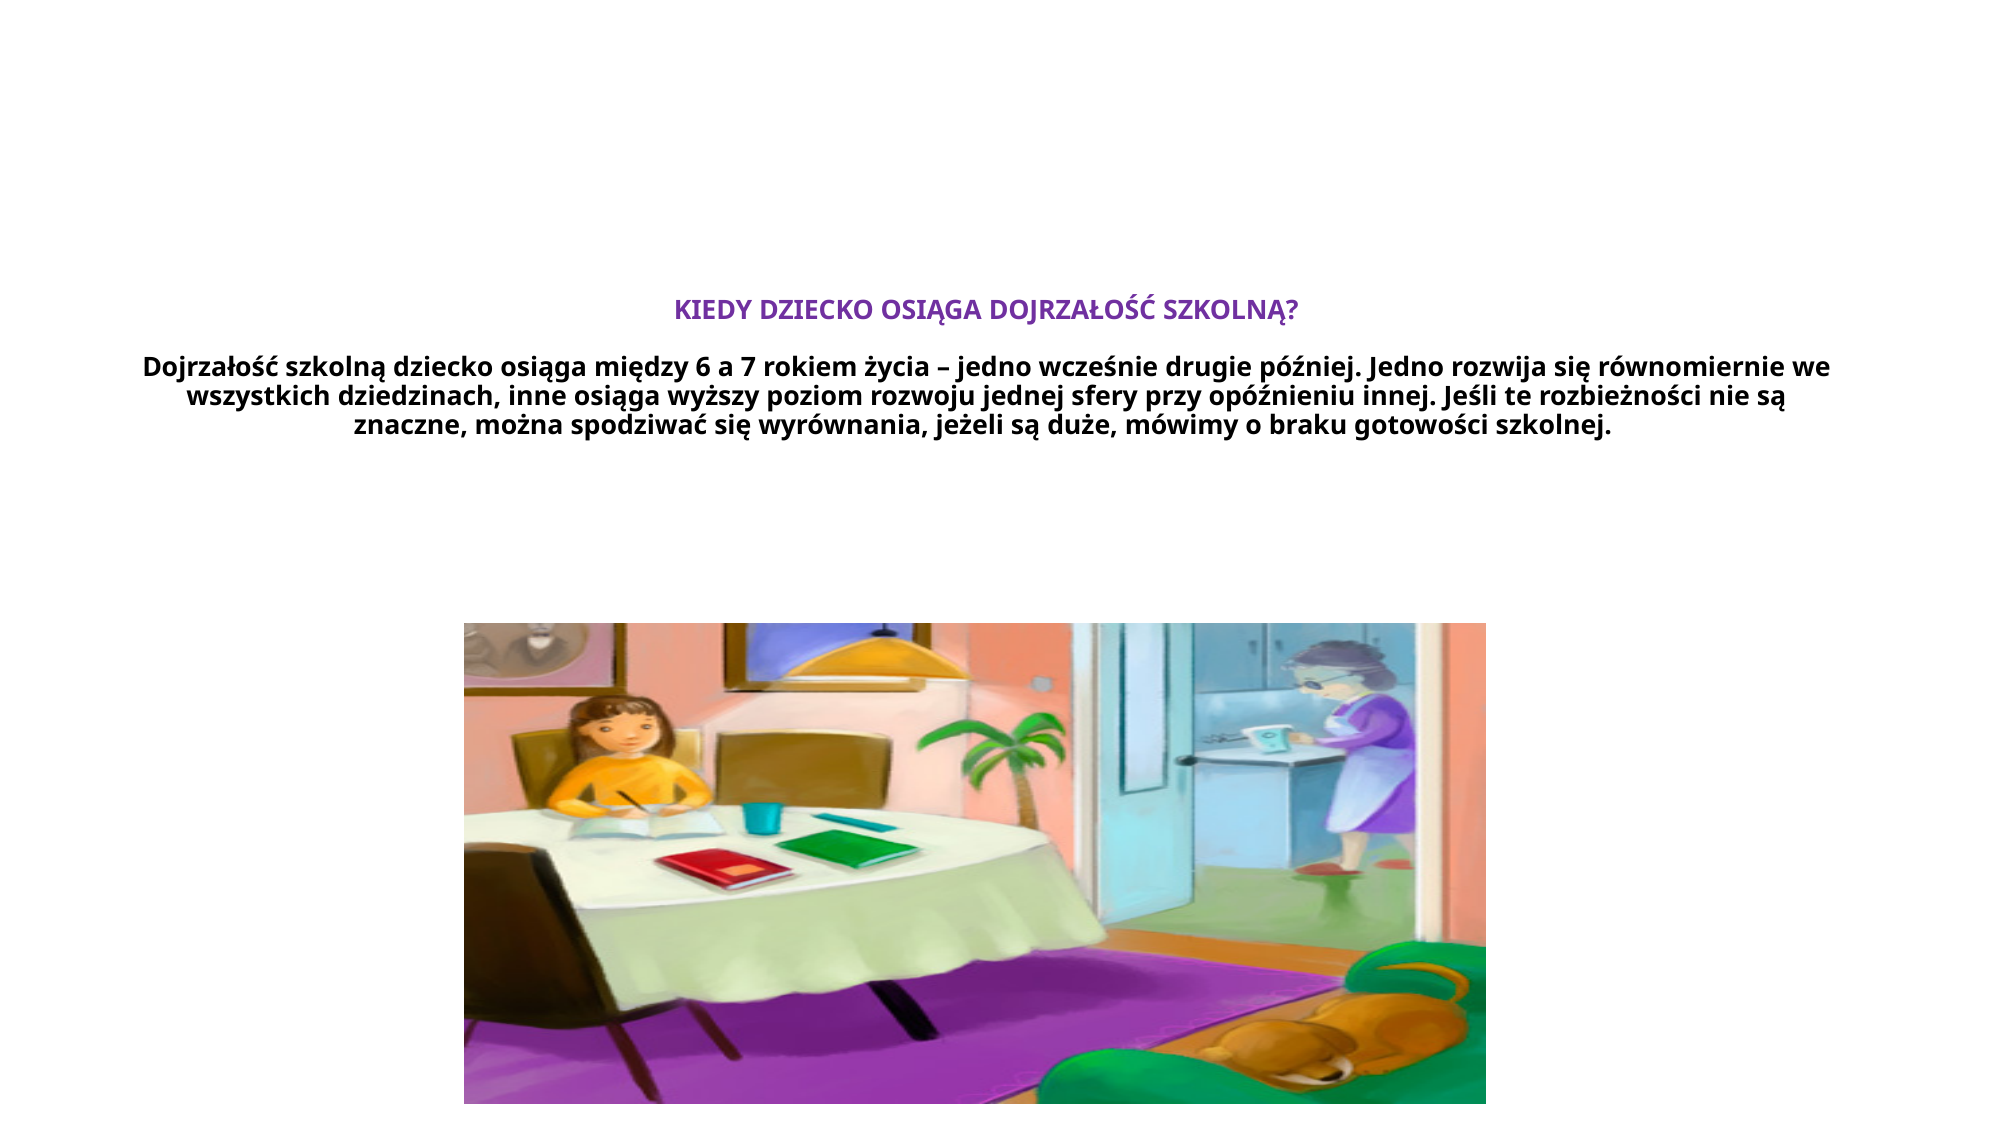

# KIEDY DZIECKO OSIĄGA DOJRZAŁOŚĆ SZKOLNĄ? Dojrzałość szkolną dziecko osiąga między 6 a 7 rokiem życia – jedno wcześnie drugie później. Jedno rozwija się równomiernie we wszystkich dziedzinach, inne osiąga wyższy poziom rozwoju jednej sfery przy opóźnieniu innej. Jeśli te rozbieżności nie są znaczne, można spodziwać się wyrównania, jeżeli są duże, mówimy o braku gotowości szkolnej.